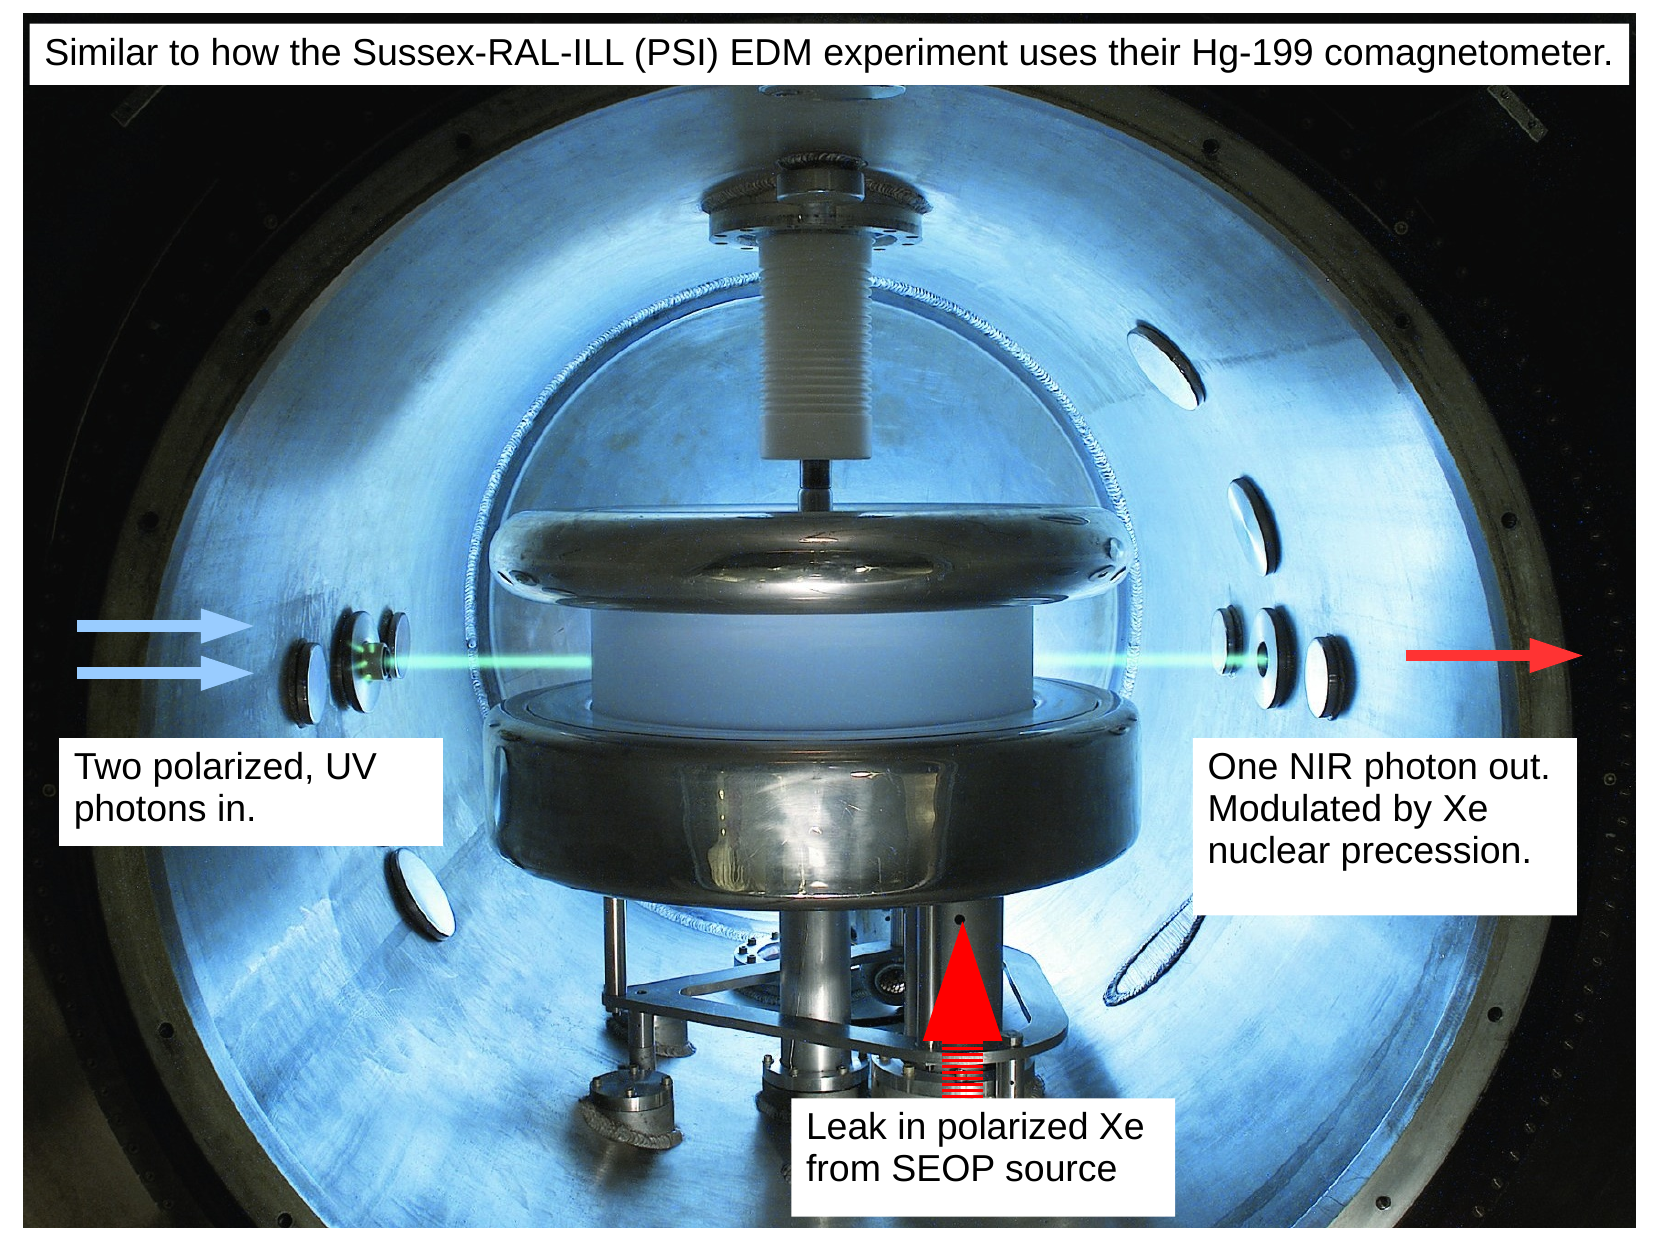

Similar to how the Sussex-RAL-ILL (PSI) EDM experiment uses their Hg-199 comagnetometer.
Two polarized, UV photons in.
One NIR photon out. Modulated by Xe nuclear precession.
Leak in polarized Xe from SEOP source